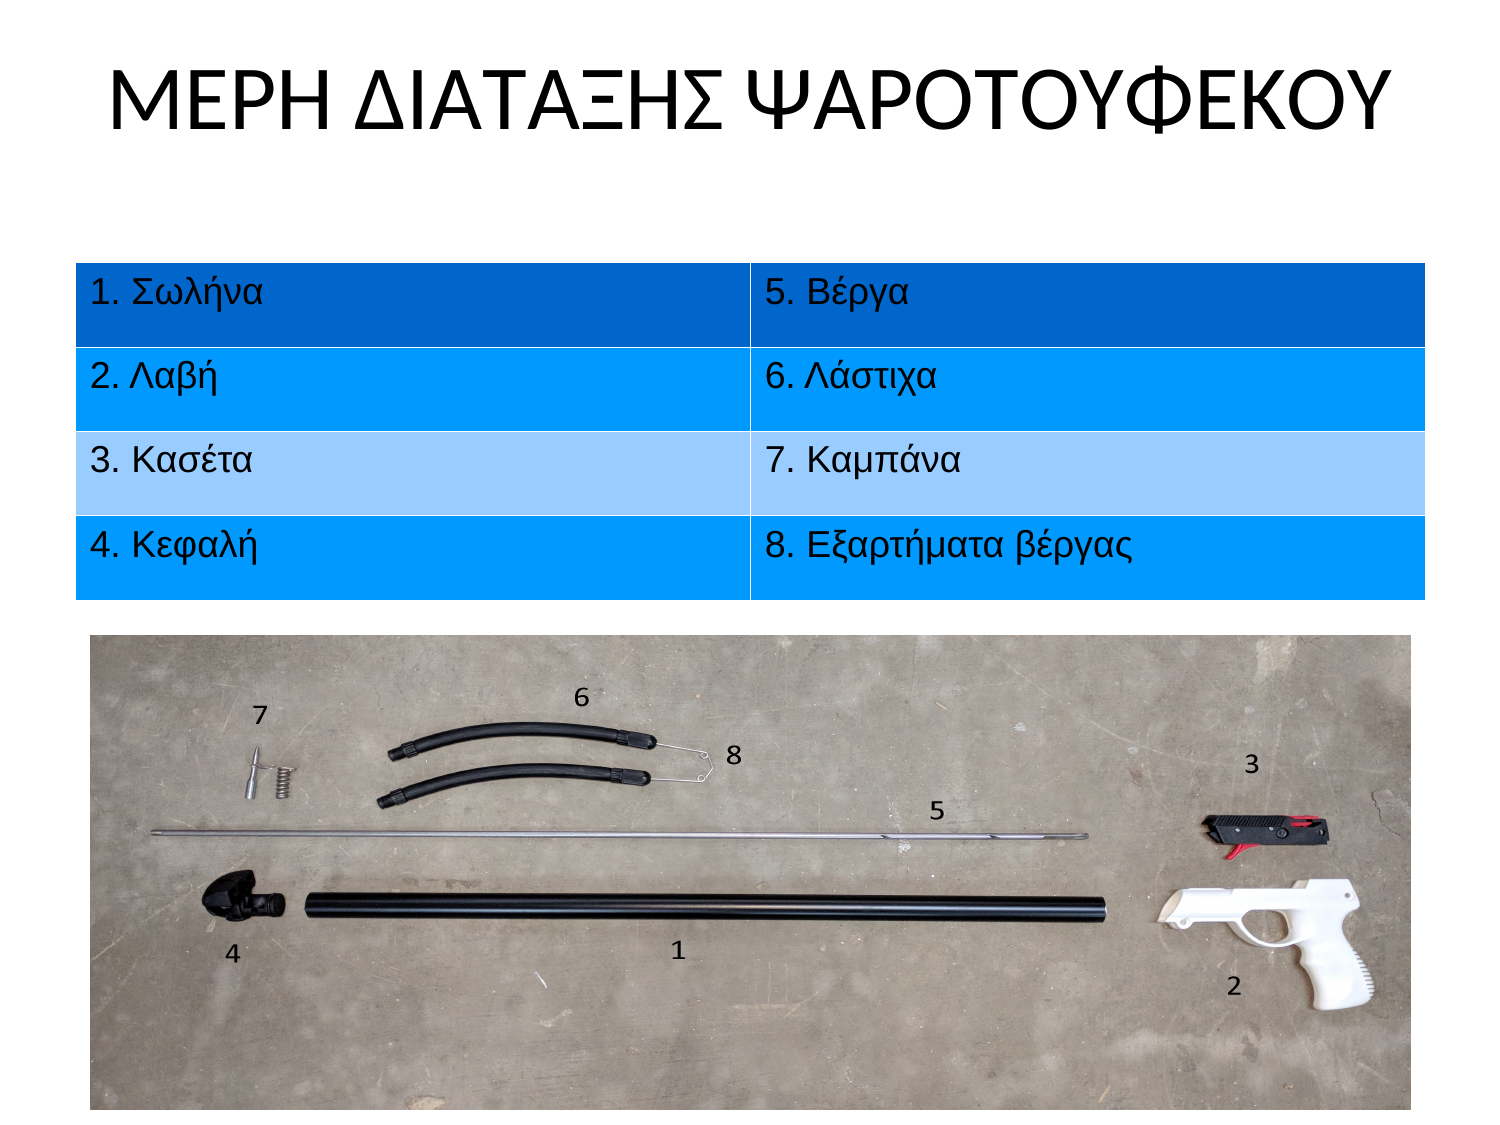

# ΜΕΡΗ ΔΙΑΤΑΞΗΣ ΨΑΡΟΤΟΥΦΕΚΟΥ
| 1. Σωλήνα | 5. Βέργα |
| --- | --- |
| 2. Λαβή | 6. Λάστιχα |
| 3. Κασέτα | 7. Καμπάνα |
| 4. Κεφαλή | 8. Εξαρτήματα βέργας |